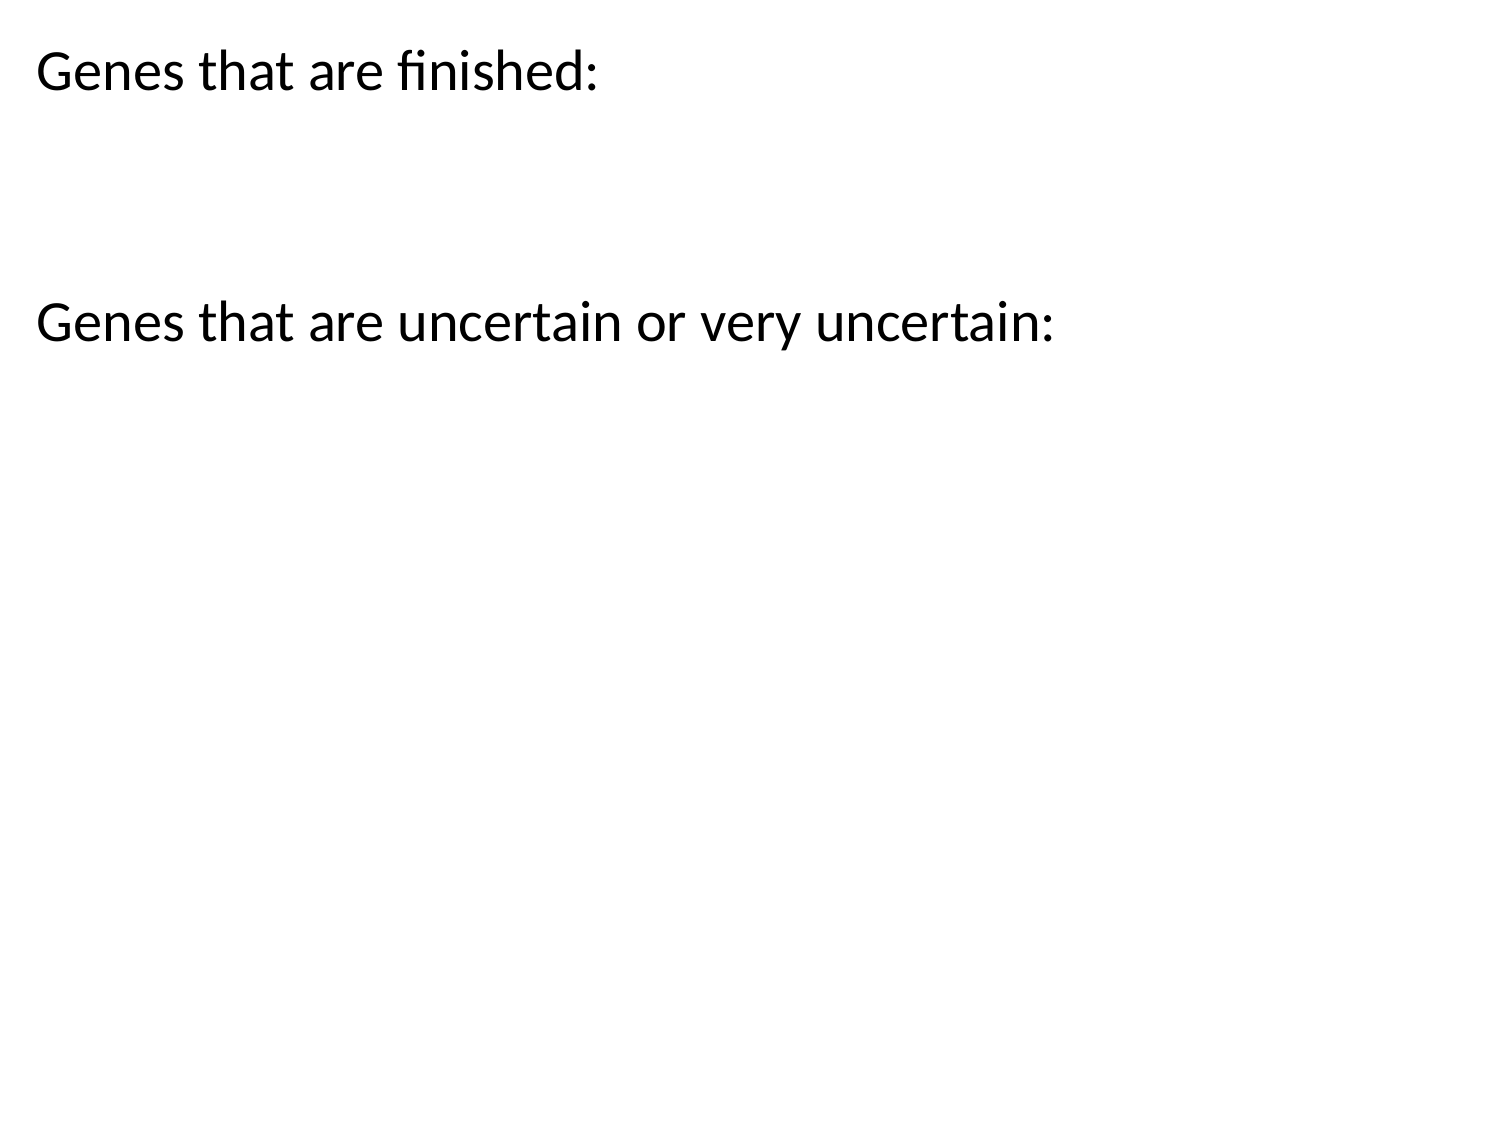

# Genes that are finished:
Genes that are uncertain or very uncertain: